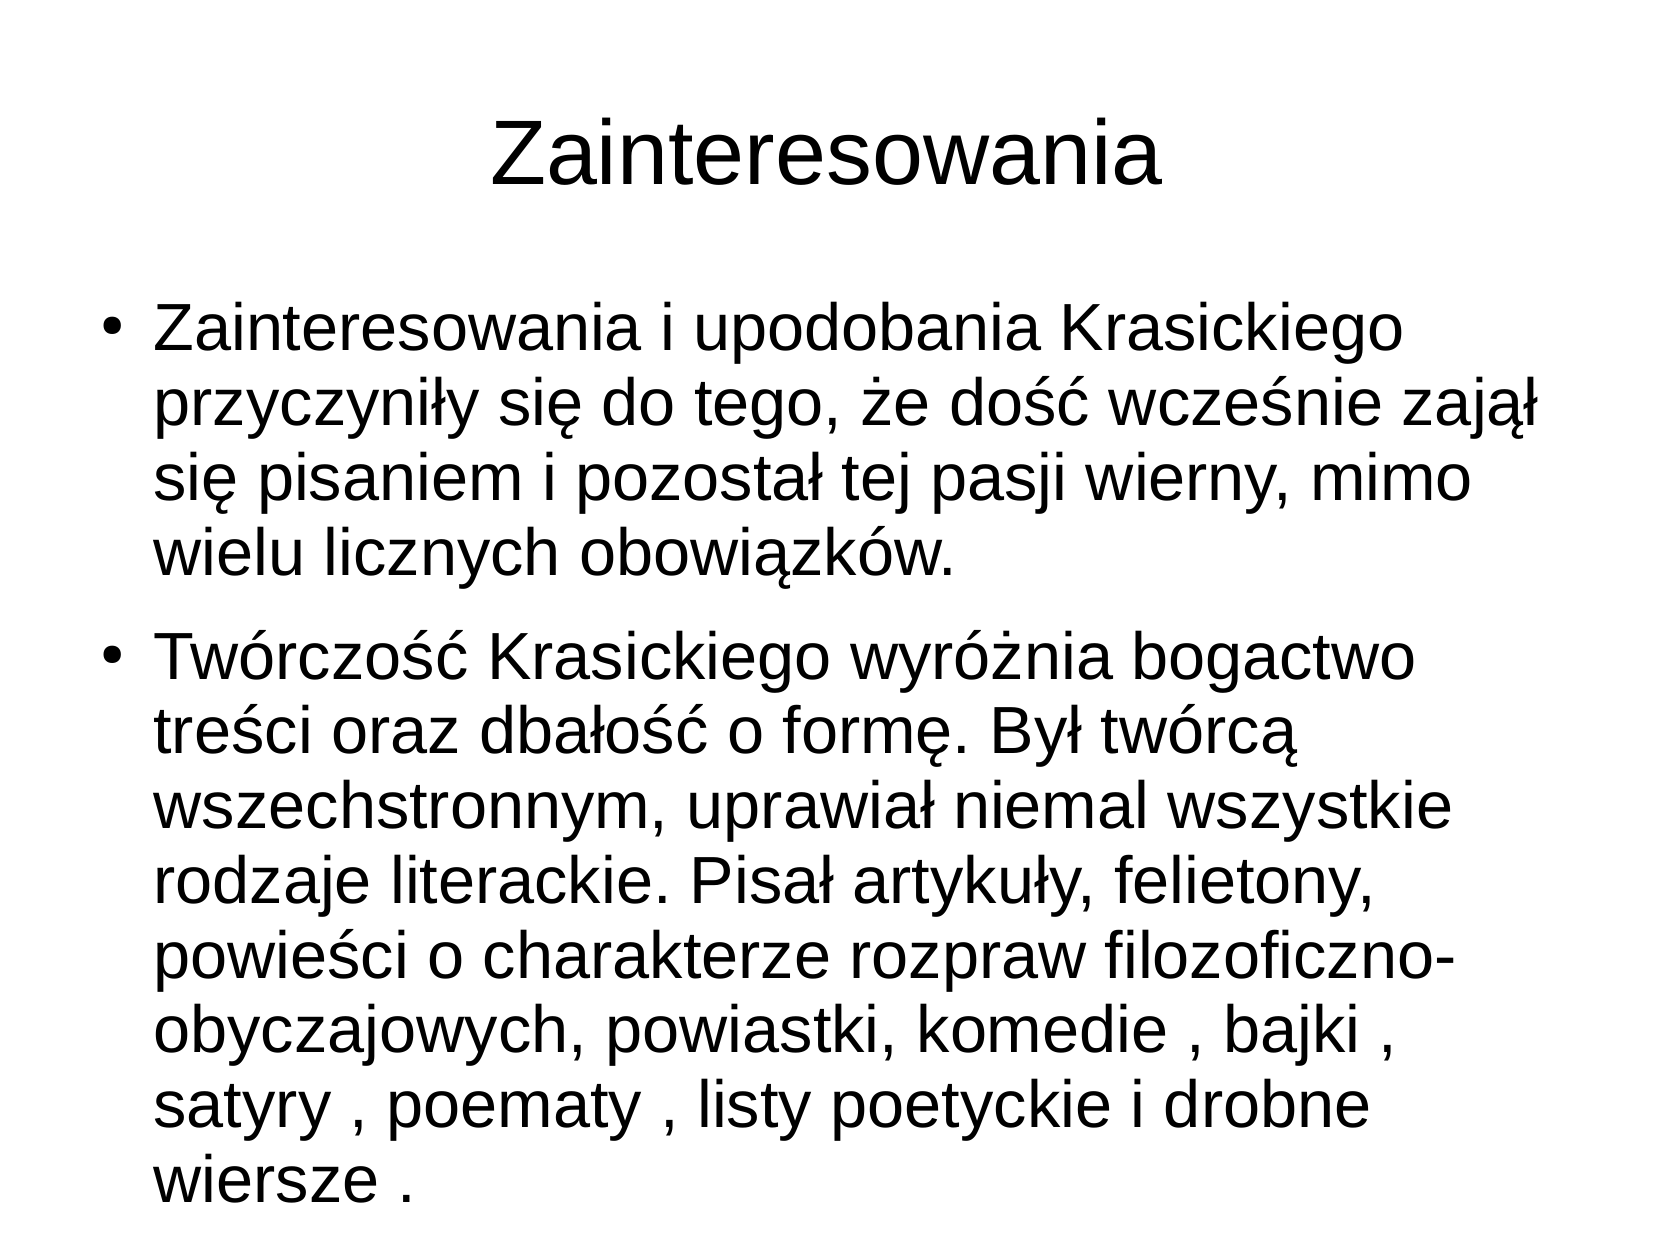

# Zainteresowania
Zainteresowania i upodobania Krasickiego przyczyniły się do tego, że dość wcześnie zajął się pisaniem i pozostał tej pasji wierny, mimo wielu licznych obowiązków.
Twórczość Krasickiego wyróżnia bogactwo treści oraz dbałość o formę. Był twórcą wszechstronnym, uprawiał niemal wszystkie rodzaje literackie. Pisał artykuły, felietony, powieści o charakterze rozpraw filozoficzno-obyczajowych, powiastki, komedie , bajki , satyry , poematy , listy poetyckie i drobne wiersze .